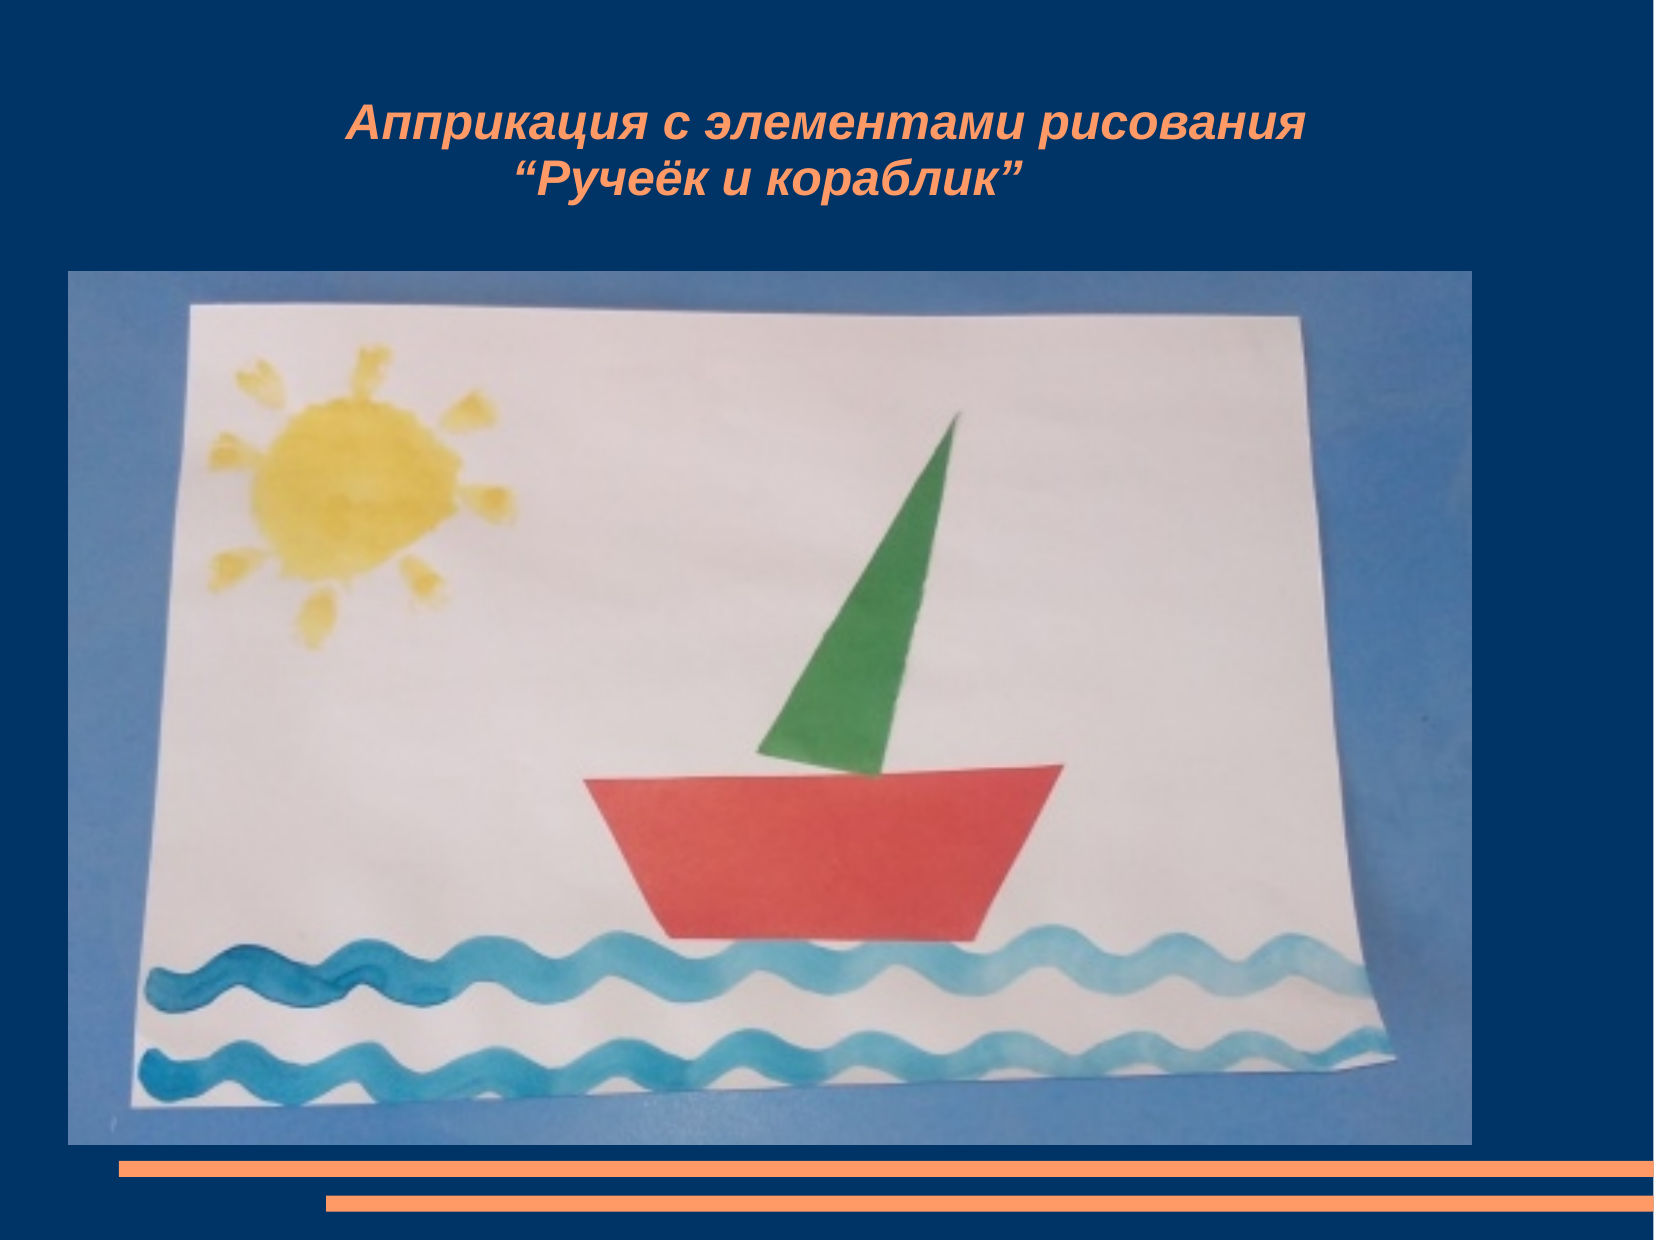

# Апприкация с элементами рисования “Ручеёк и кораблик”